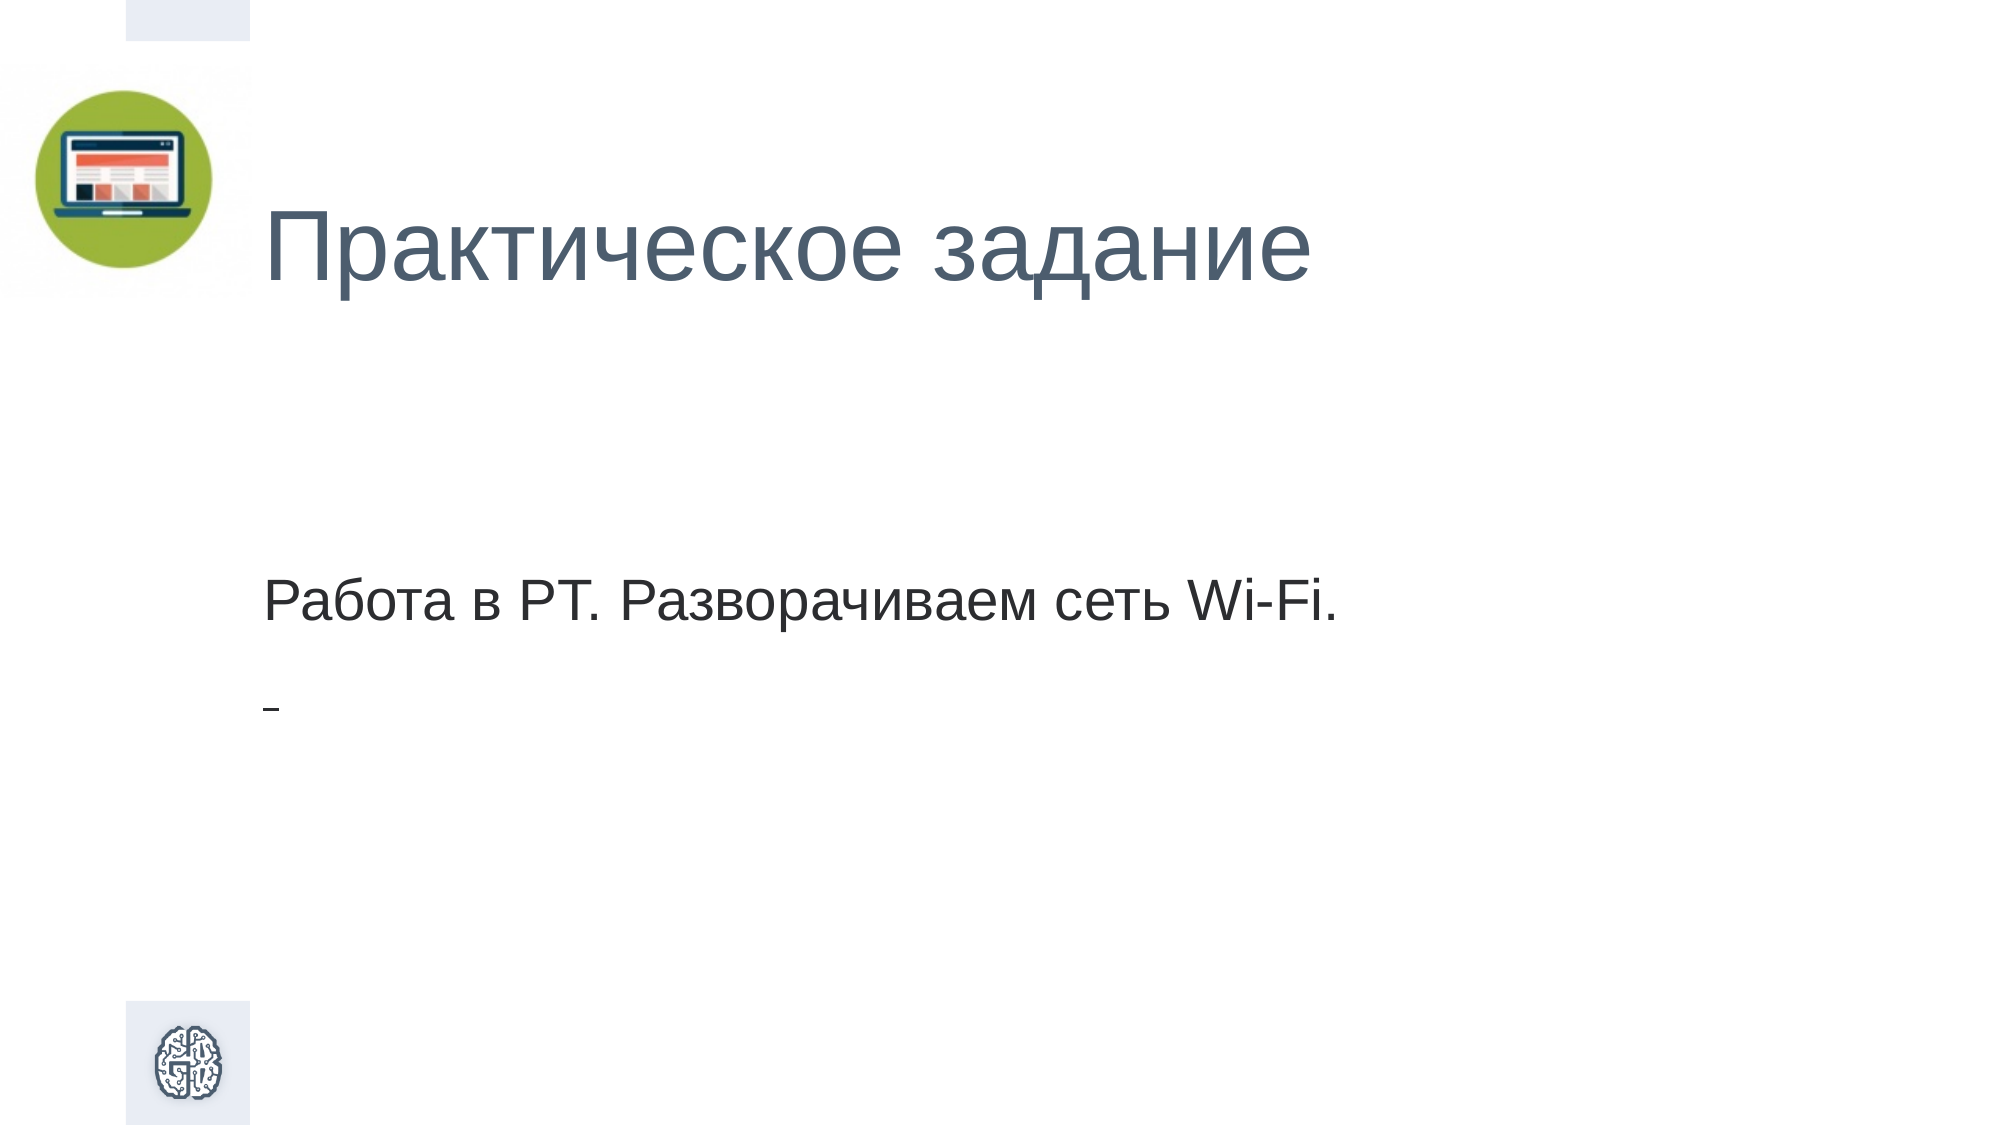

# Практическое задание
Работа в PT. Разворачиваем сеть Wi-Fi.